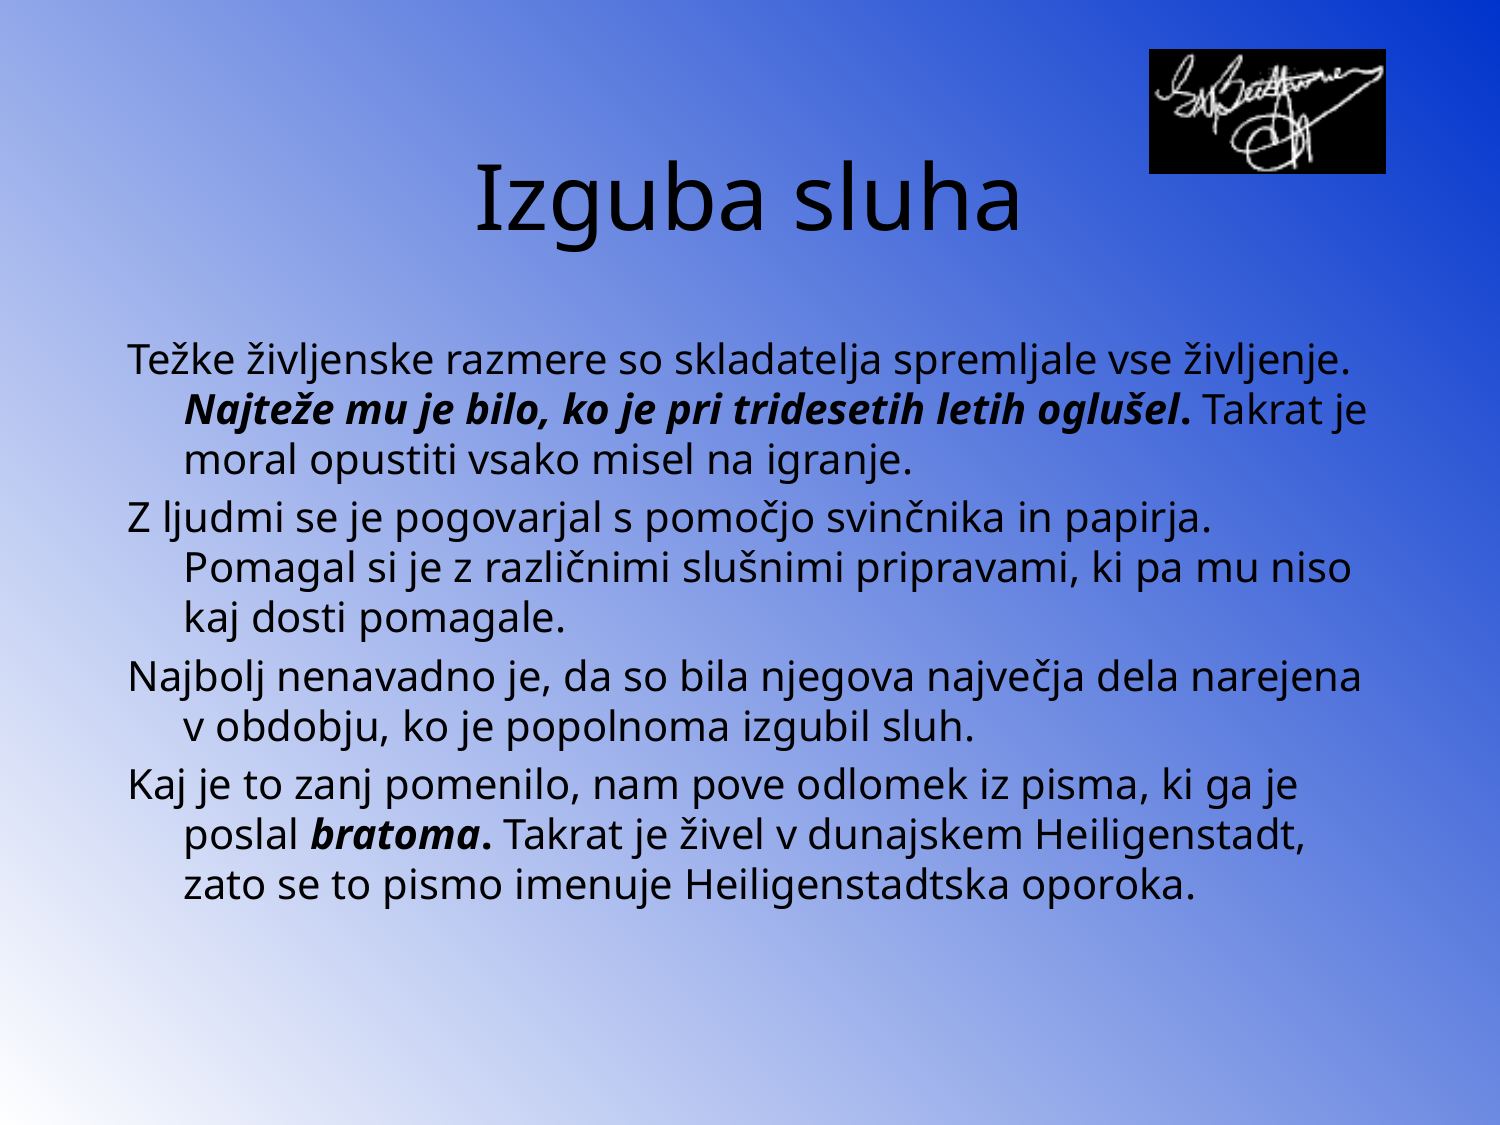

# Izguba sluha
Težke življenske razmere so skladatelja spremljale vse življenje. Najteže mu je bilo, ko je pri tridesetih letih oglušel. Takrat je moral opustiti vsako misel na igranje.
Z ljudmi se je pogovarjal s pomočjo svinčnika in papirja. Pomagal si je z različnimi slušnimi pripravami, ki pa mu niso kaj dosti pomagale.
Najbolj nenavadno je, da so bila njegova največja dela narejena v obdobju, ko je popolnoma izgubil sluh.
Kaj je to zanj pomenilo, nam pove odlomek iz pisma, ki ga je poslal bratoma. Takrat je živel v dunajskem Heiligenstadt, zato se to pismo imenuje Heiligenstadtska oporoka.